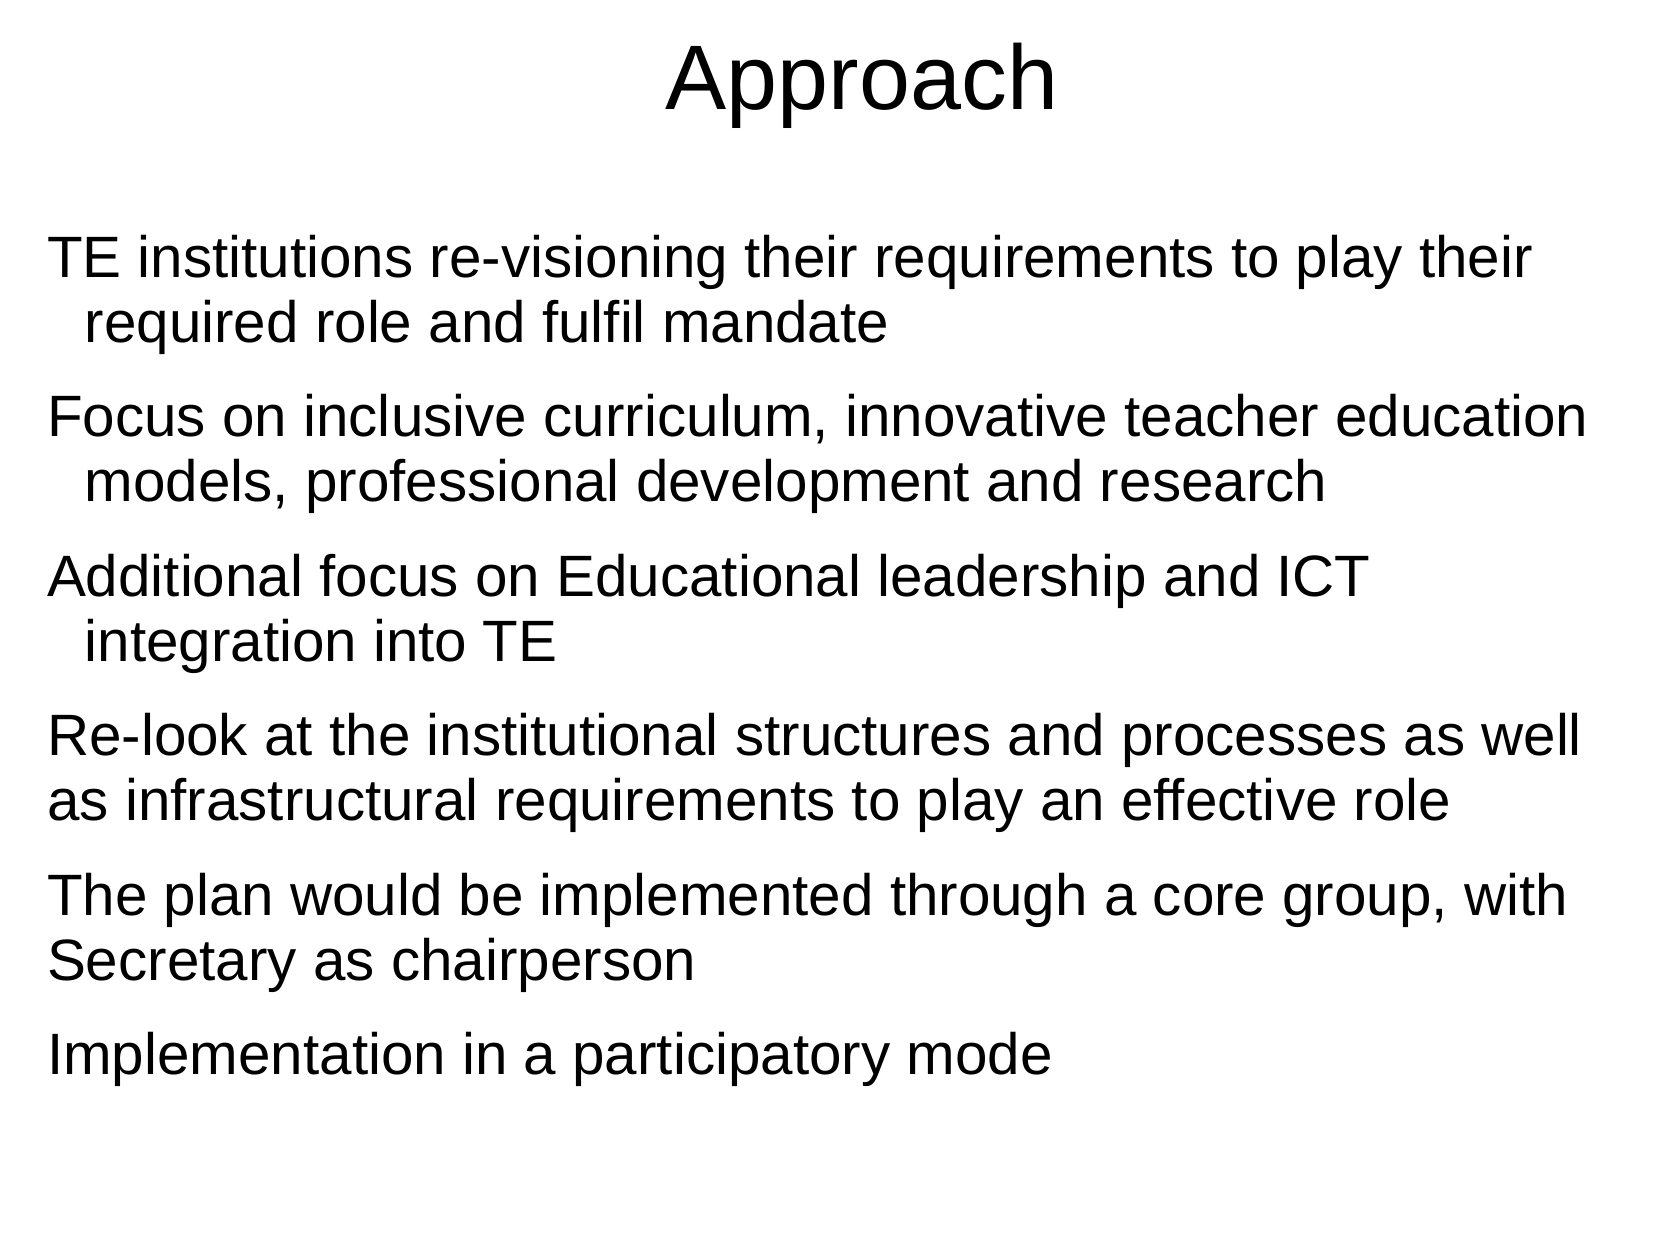

# Approach
TE institutions re-visioning their requirements to play their required role and fulfil mandate
Focus on inclusive curriculum, innovative teacher education models, professional development and research
Additional focus on Educational leadership and ICT integration into TE
Re-look at the institutional structures and processes as well as infrastructural requirements to play an effective role
The plan would be implemented through a core group, with Secretary as chairperson
Implementation in a participatory mode